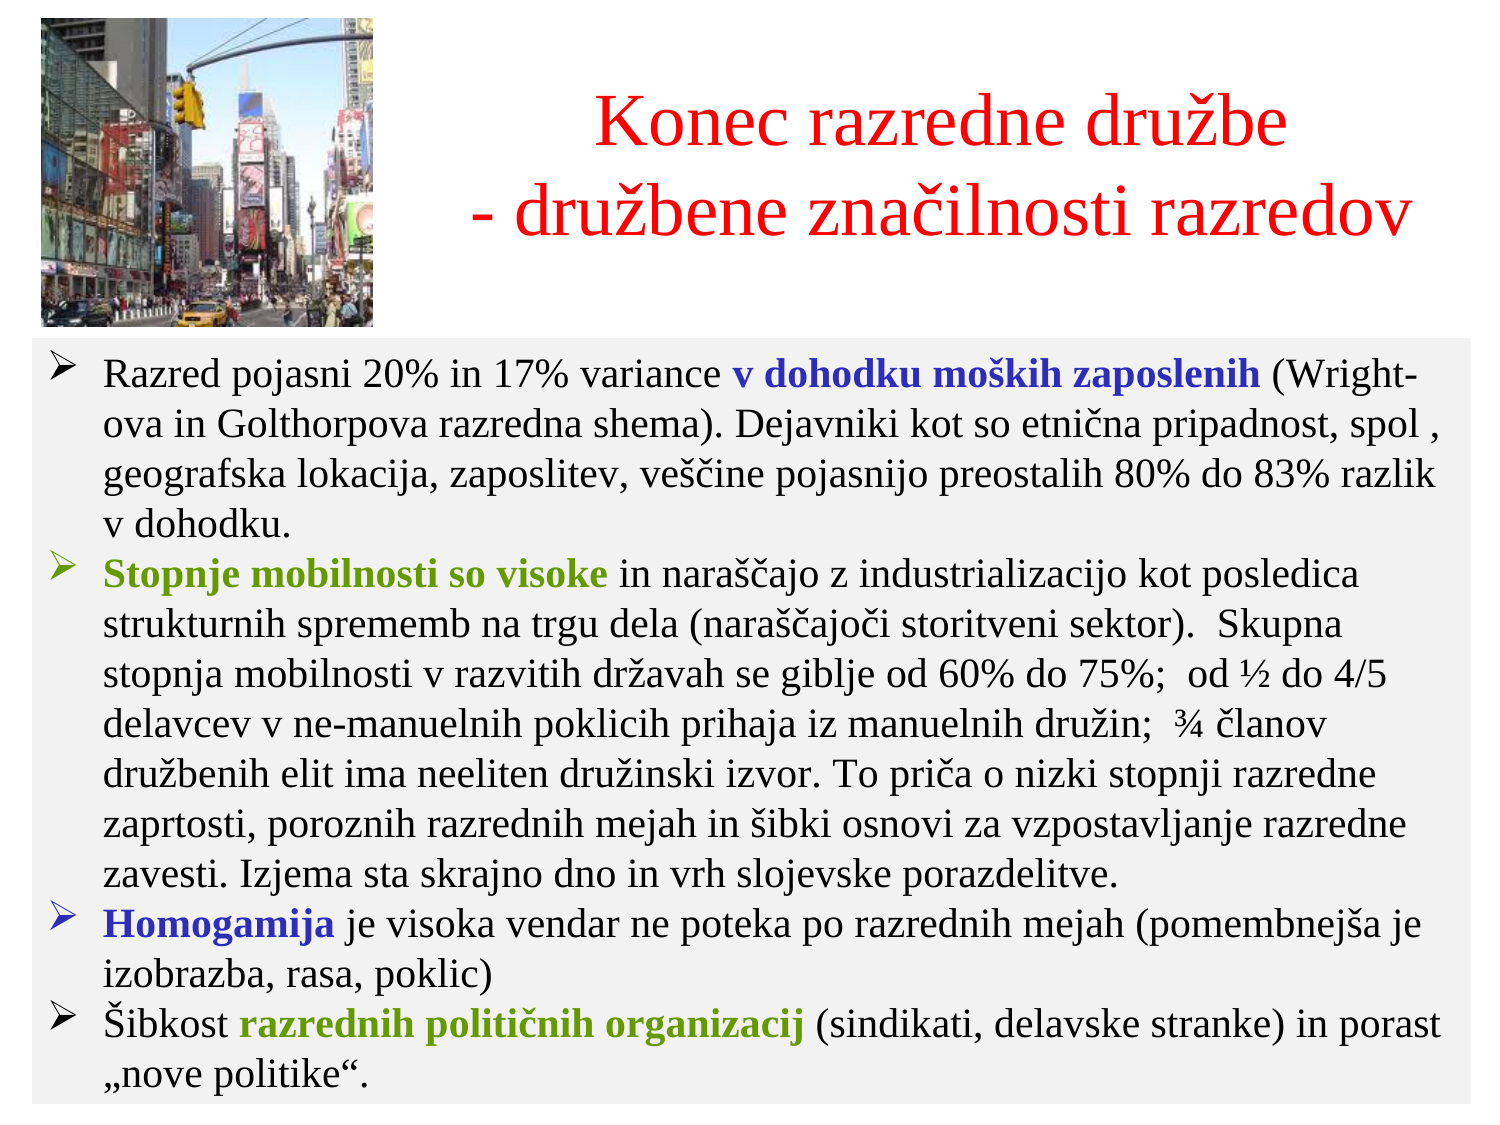

# Konec razredne družbe - družbene značilnosti razredov
Razred pojasni 20% in 17% variance v dohodku moških zaposlenih (Wright-ova in Golthorpova razredna shema). Dejavniki kot so etnična pripadnost, spol , geografska lokacija, zaposlitev, veščine pojasnijo preostalih 80% do 83% razlik v dohodku.
Stopnje mobilnosti so visoke in naraščajo z industrializacijo kot posledica strukturnih sprememb na trgu dela (naraščajoči storitveni sektor). Skupna stopnja mobilnosti v razvitih državah se giblje od 60% do 75%; od ½ do 4/5 delavcev v ne-manuelnih poklicih prihaja iz manuelnih družin; ¾ članov družbenih elit ima neeliten družinski izvor. To priča o nizki stopnji razredne zaprtosti, poroznih razrednih mejah in šibki osnovi za vzpostavljanje razredne zavesti. Izjema sta skrajno dno in vrh slojevske porazdelitve.
Homogamija je visoka vendar ne poteka po razrednih mejah (pomembnejša je izobrazba, rasa, poklic)
Šibkost razrednih političnih organizacij (sindikati, delavske stranke) in porast „nove politike“.